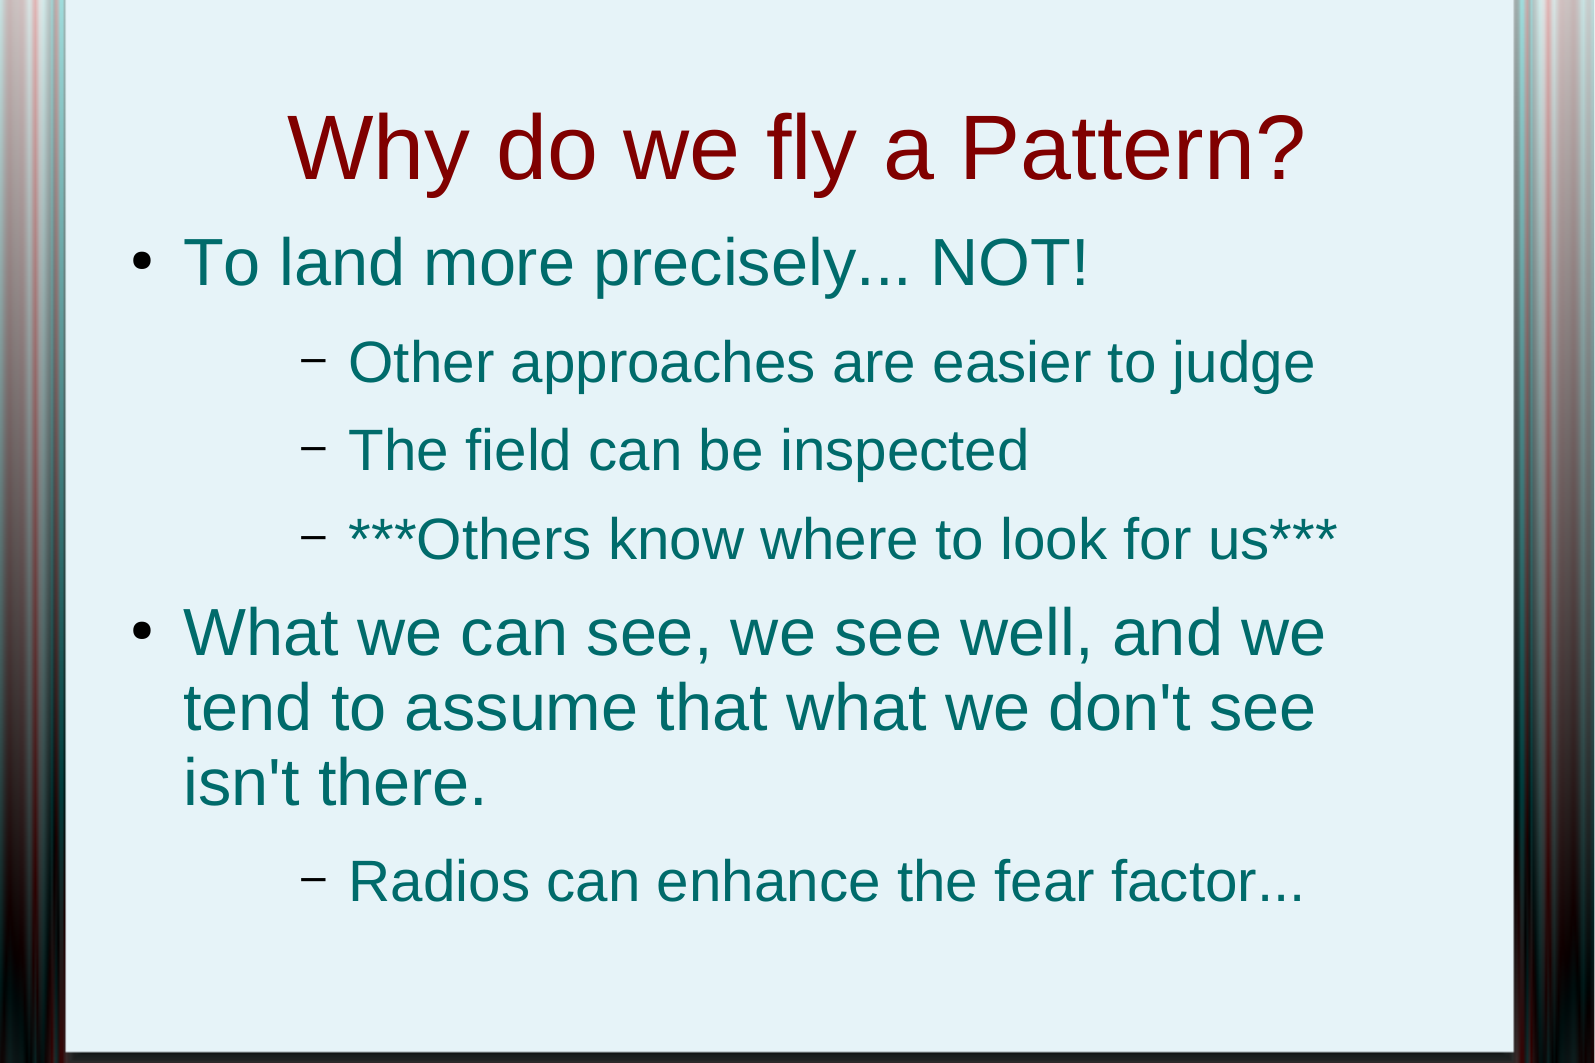

# Why do we fly a Pattern?
To land more precisely... NOT!
Other approaches are easier to judge
The field can be inspected
***Others know where to look for us***
What we can see, we see well, and we tend to assume that what we don't see isn't there.
Radios can enhance the fear factor...